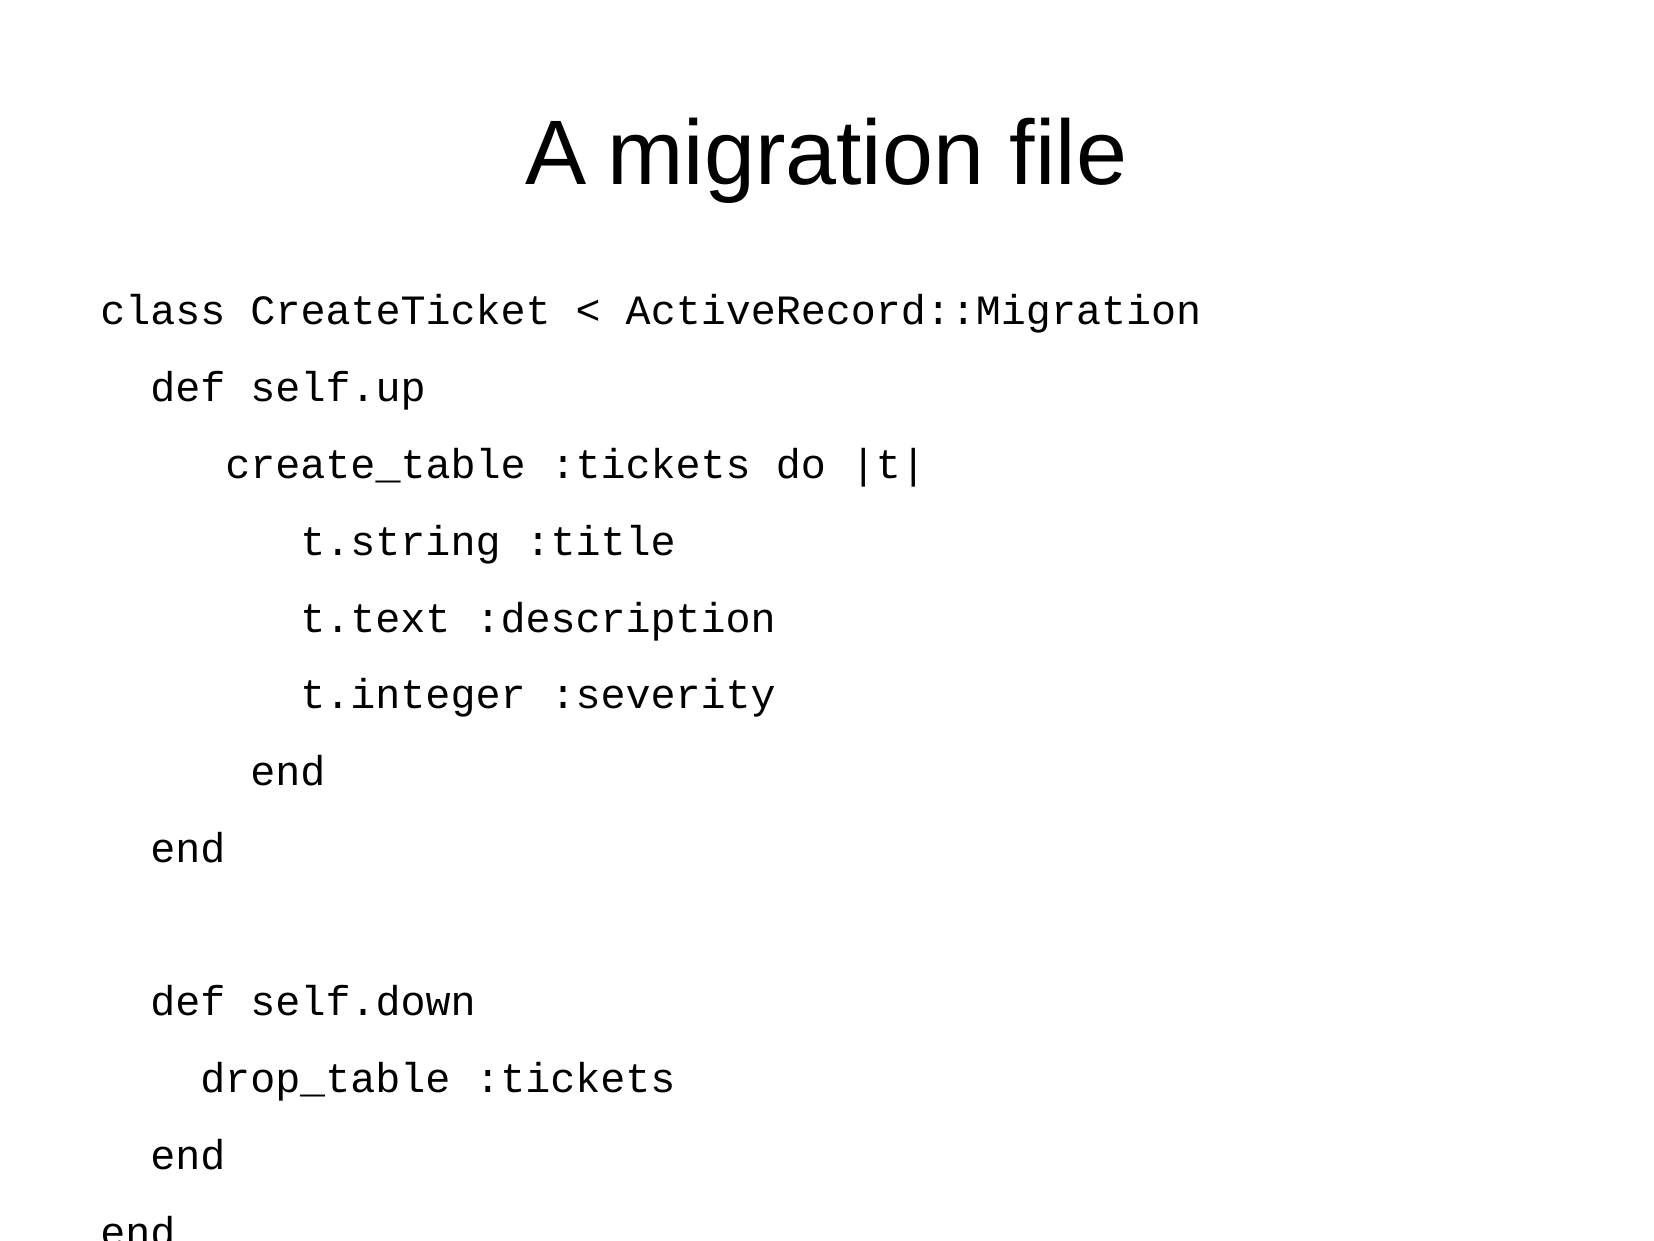

# A migration file
class CreateTicket < ActiveRecord::Migration
 def self.up
 create_table :tickets do |t|
 t.string :title
 t.text :description
 t.integer :severity
 end
 end
 def self.down
 drop_table :tickets
 end
end